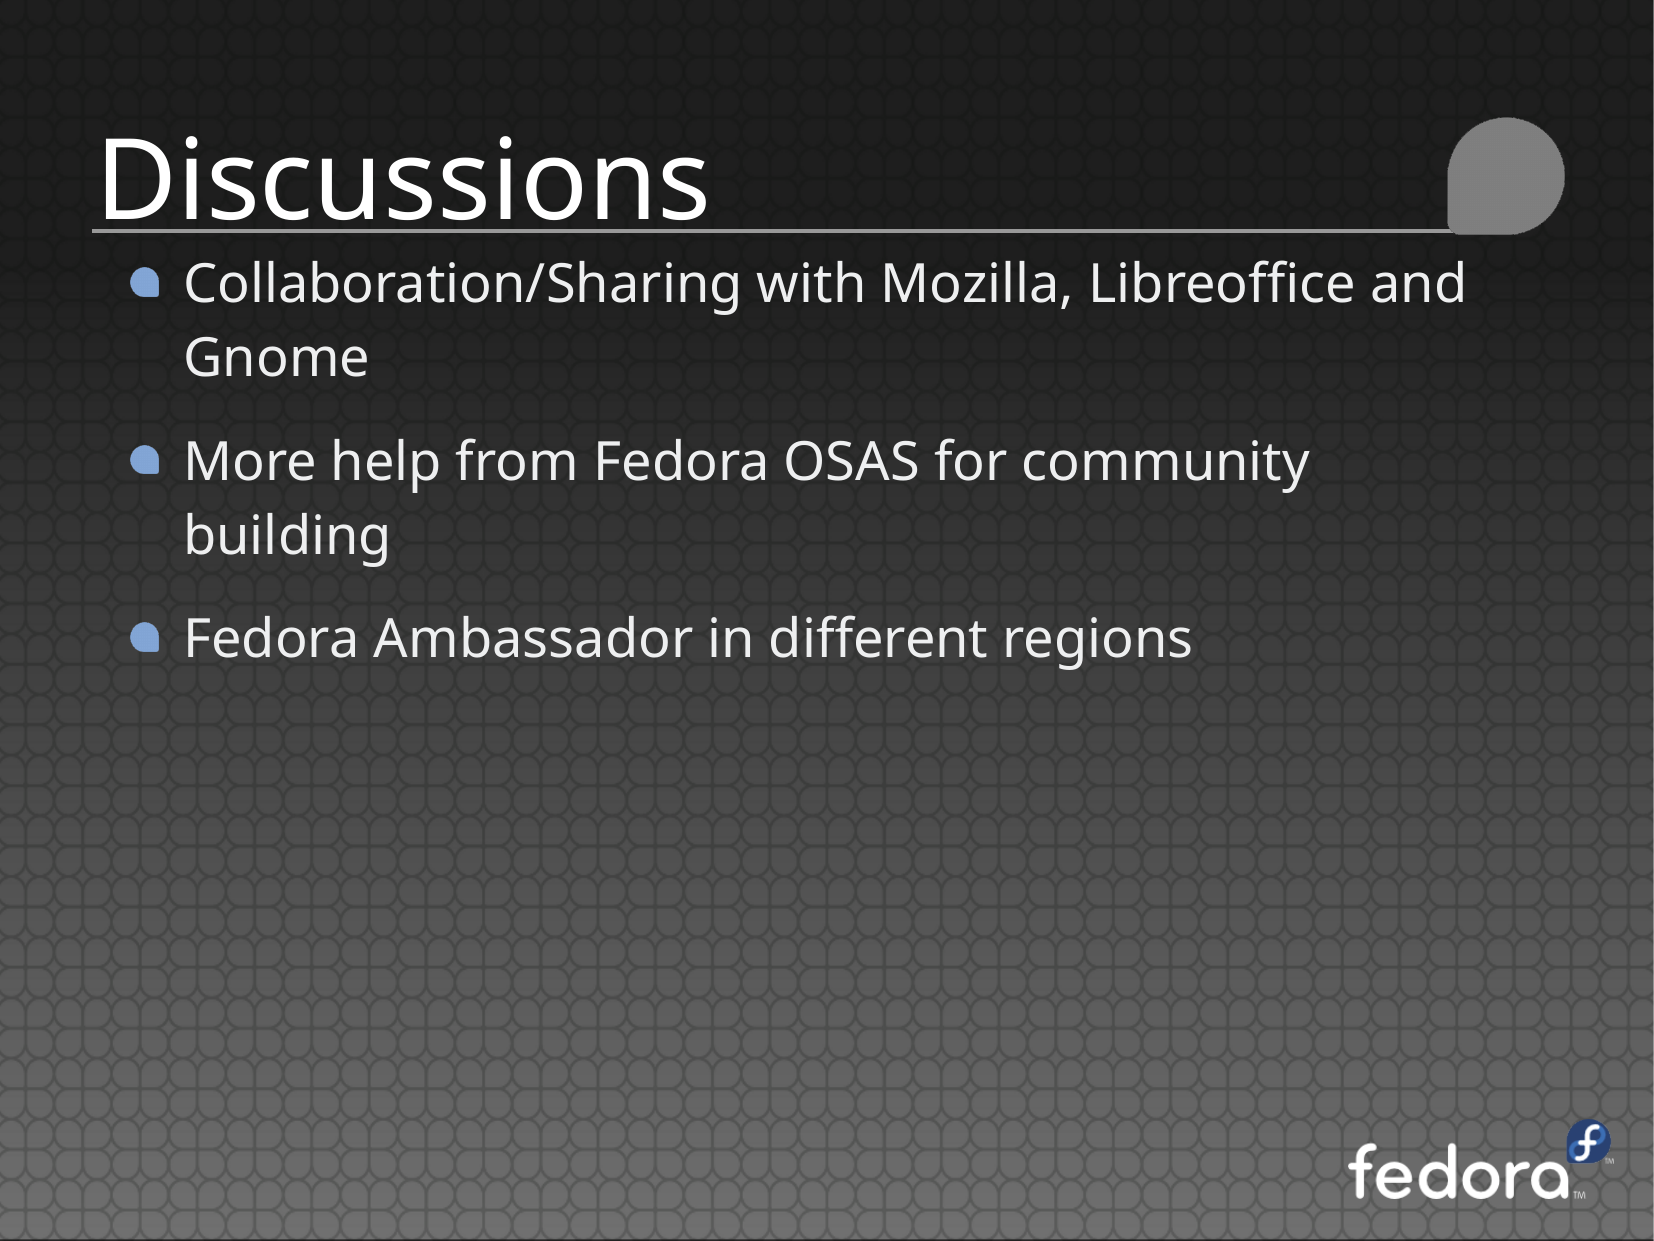

Discussions
# Collaboration/Sharing with Mozilla, Libreoffice and Gnome
More help from Fedora OSAS for community building
Fedora Ambassador in different regions